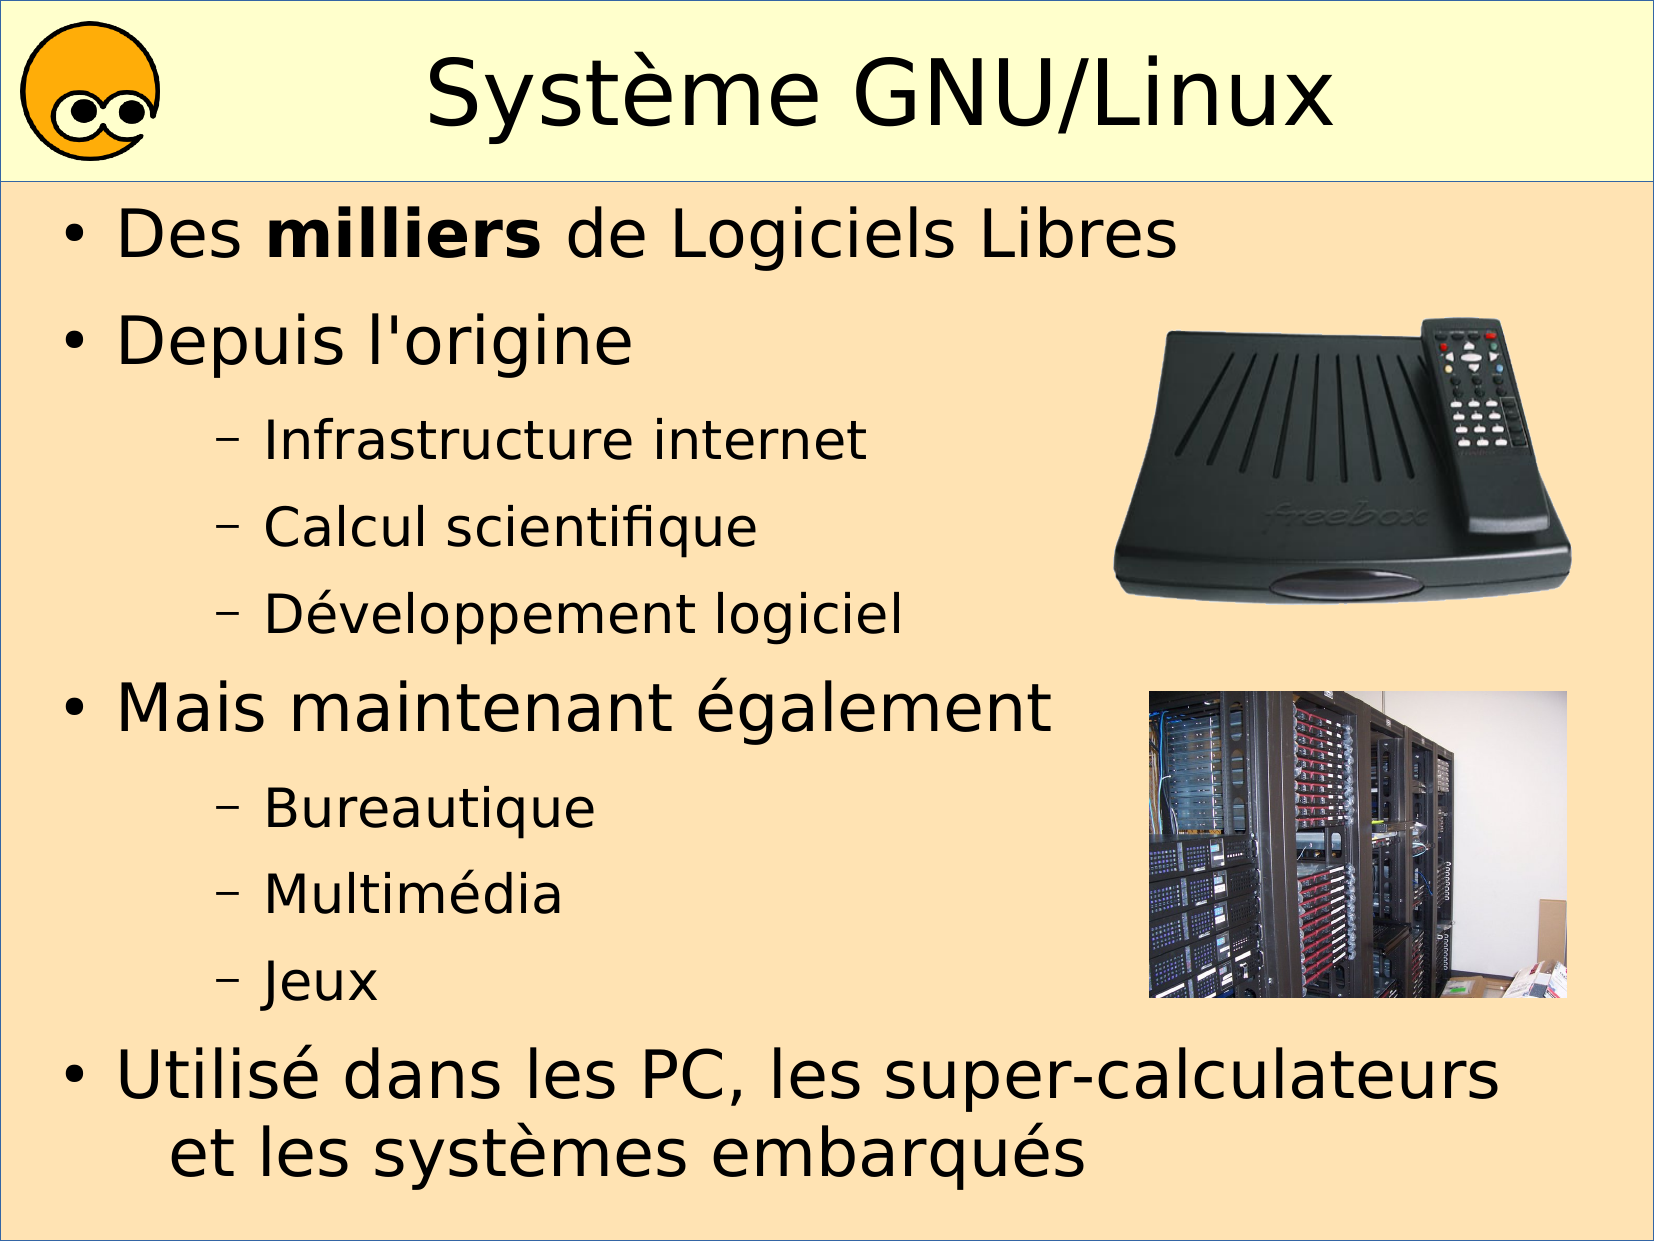

# Système GNU/Linux
Des milliers de Logiciels Libres
Depuis l'origine
Infrastructure internet
Calcul scientifique
Développement logiciel
Mais maintenant également
Bureautique
Multimédia
Jeux
Utilisé dans les PC, les super-calculateurs et les systèmes embarqués